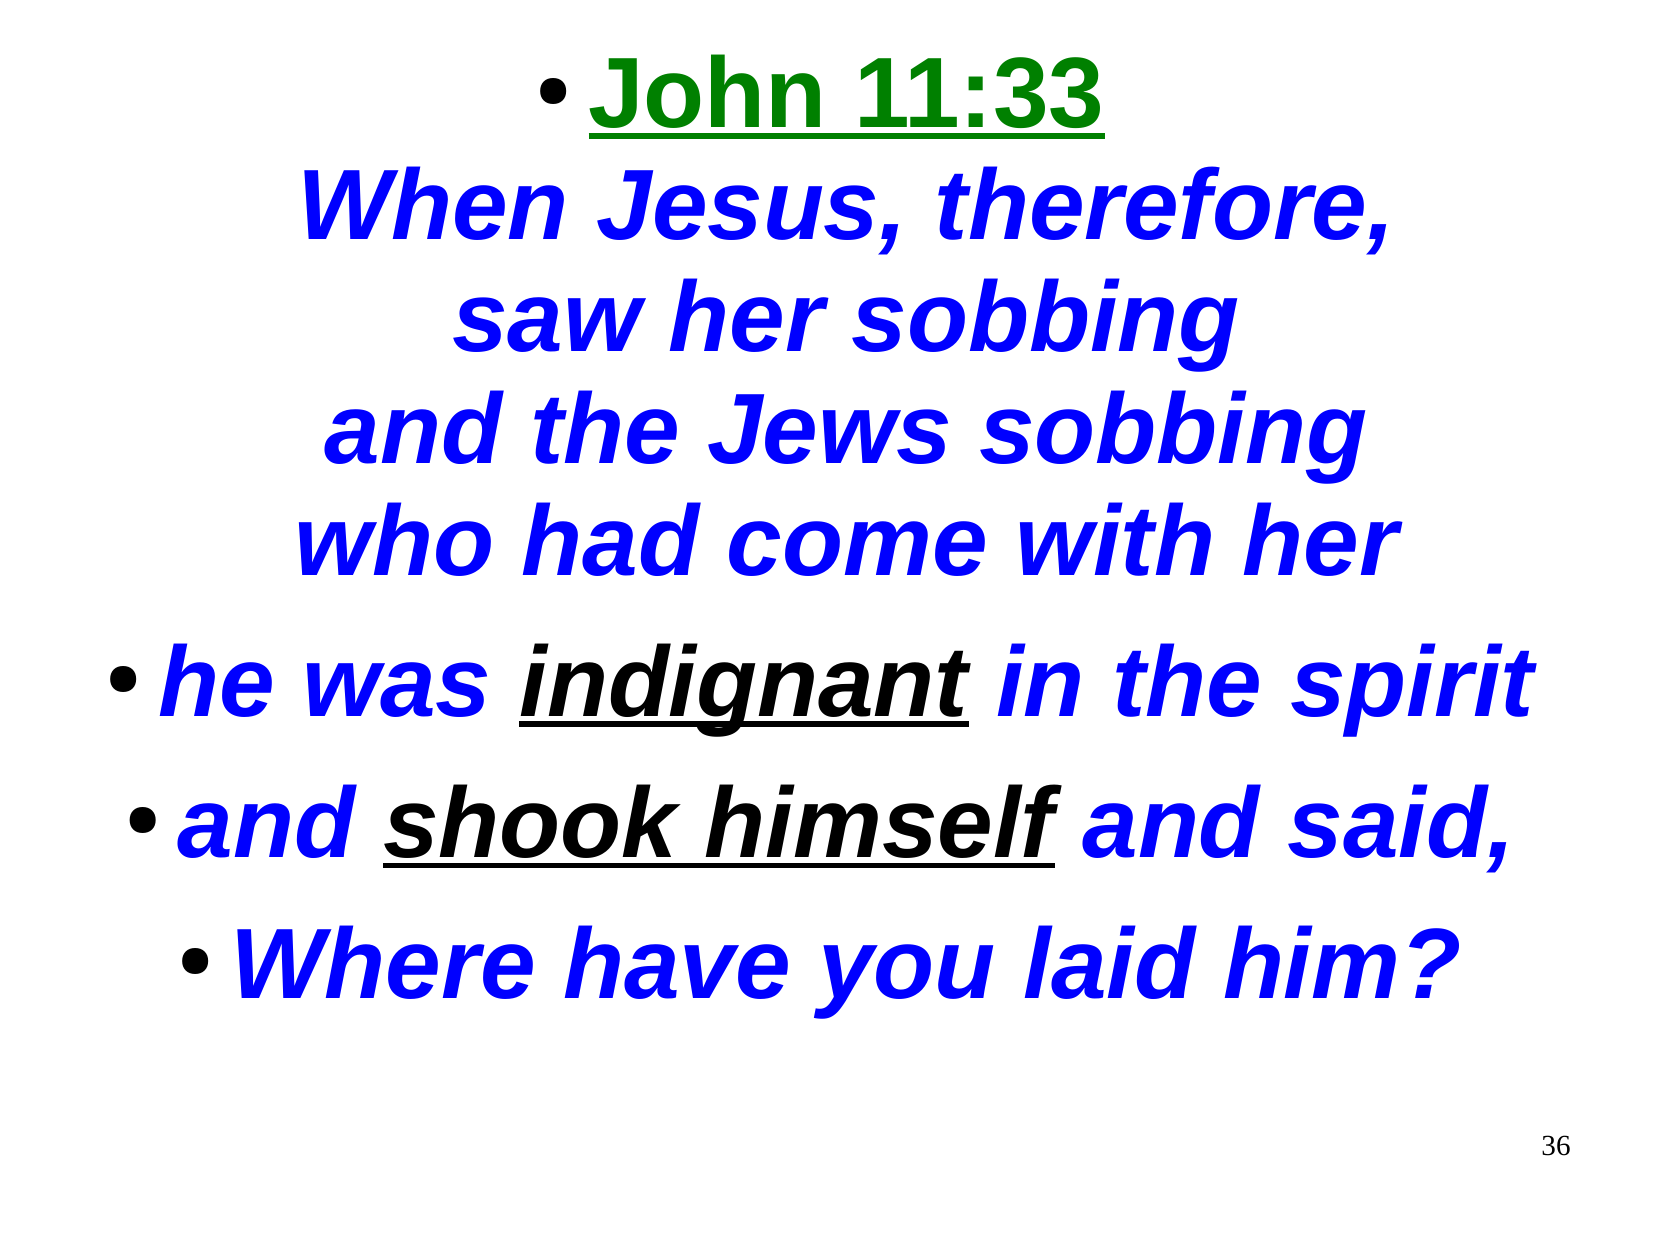

# John 11:33 When Jesus, therefore, saw her sobbing and the Jews sobbing who had come with her
he was indignant in the spirit
and shook himself and said,
Where have you laid him?
36